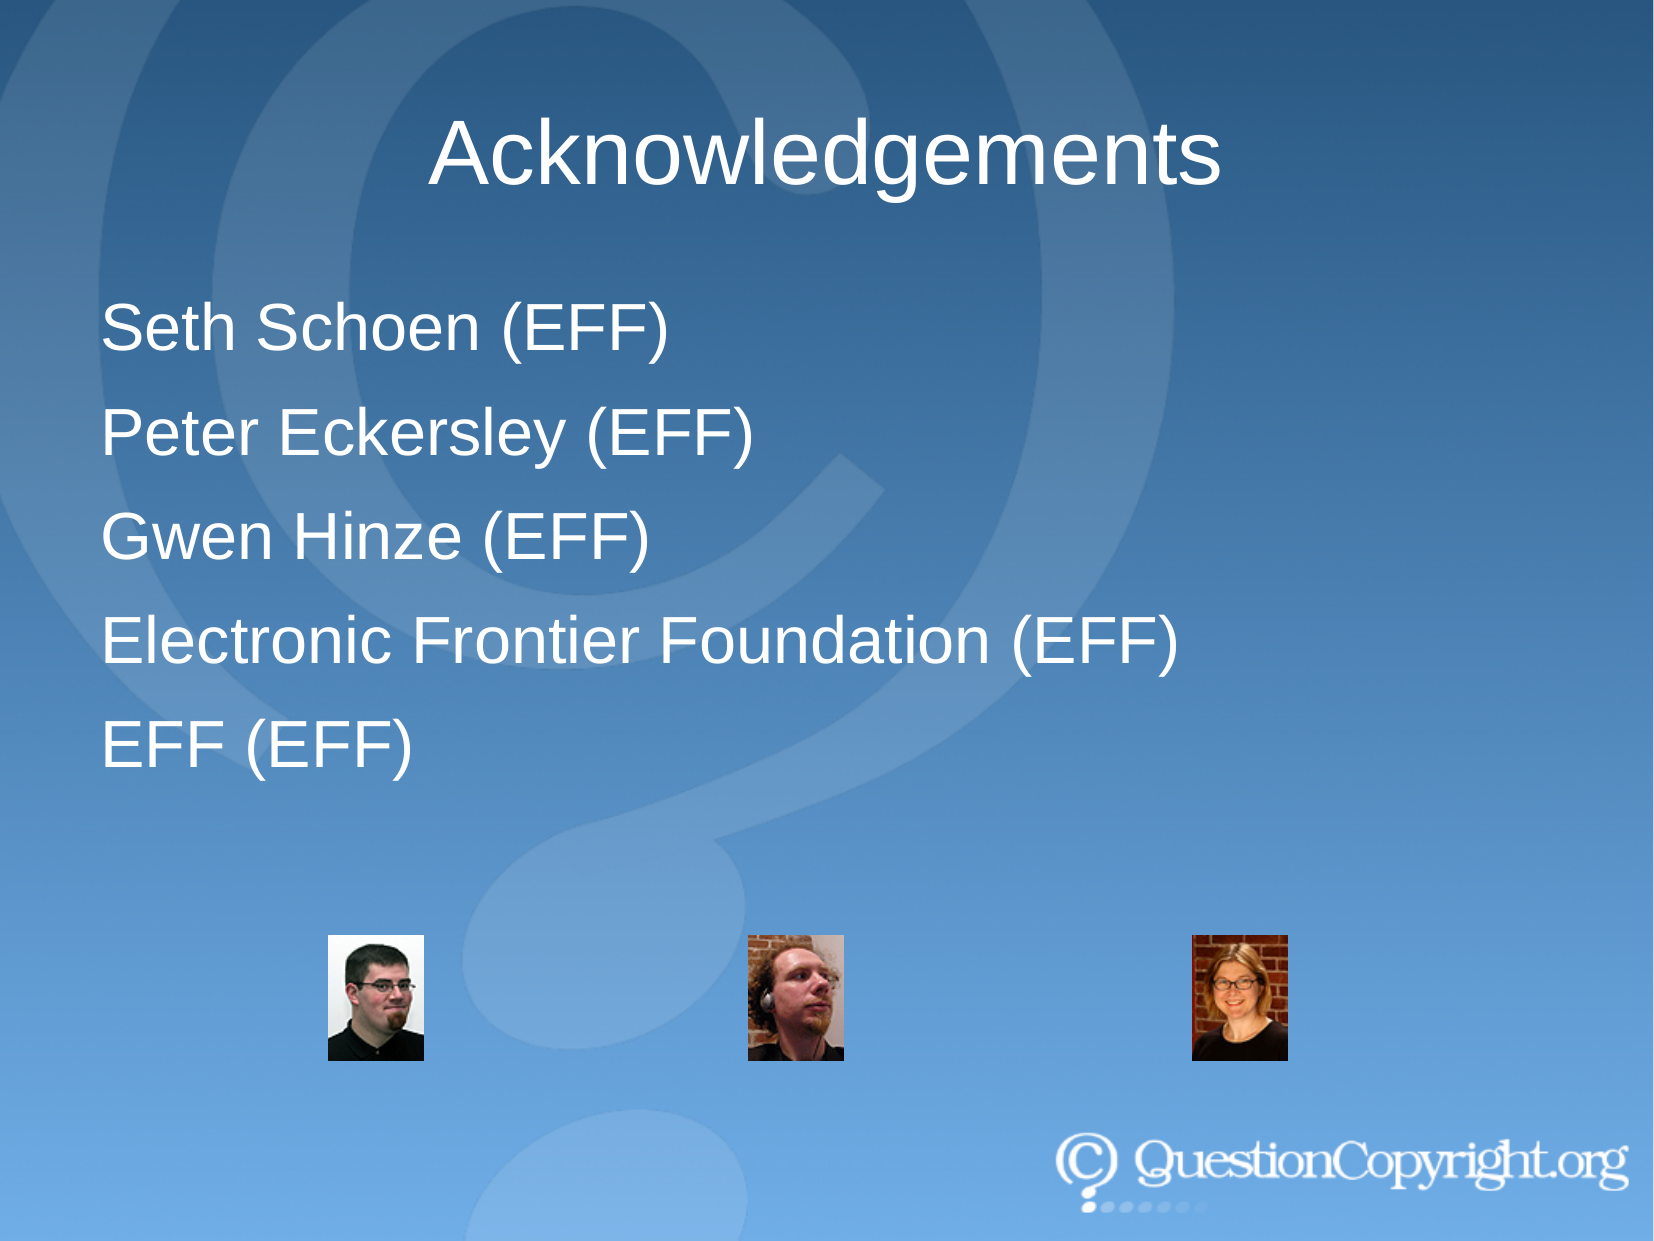

# Acknowledgements
Seth Schoen (EFF)
Peter Eckersley (EFF)
Gwen Hinze (EFF)
Electronic Frontier Foundation (EFF)
EFF (EFF)